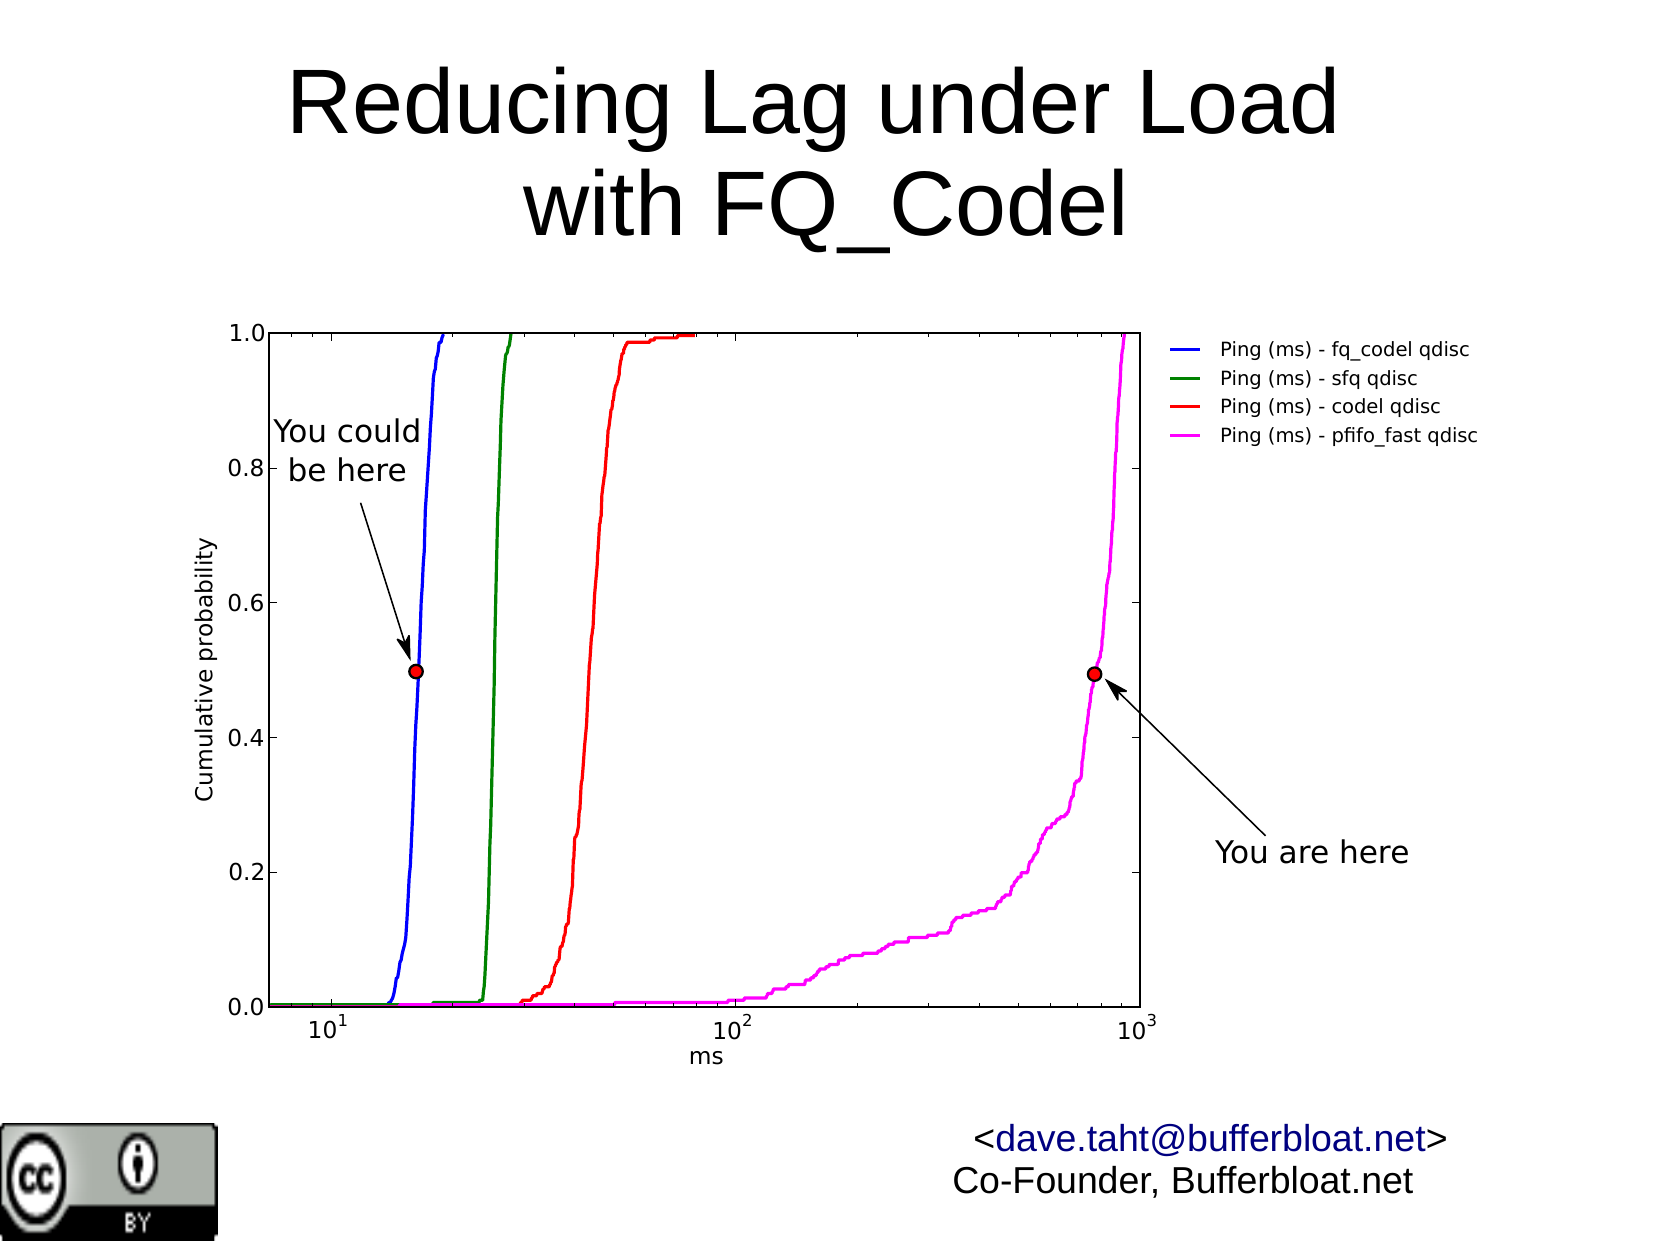

# Reducing Lag under Load with FQ_Codel
 <dave.taht@bufferbloat.net>
Co-Founder, Bufferbloat.net